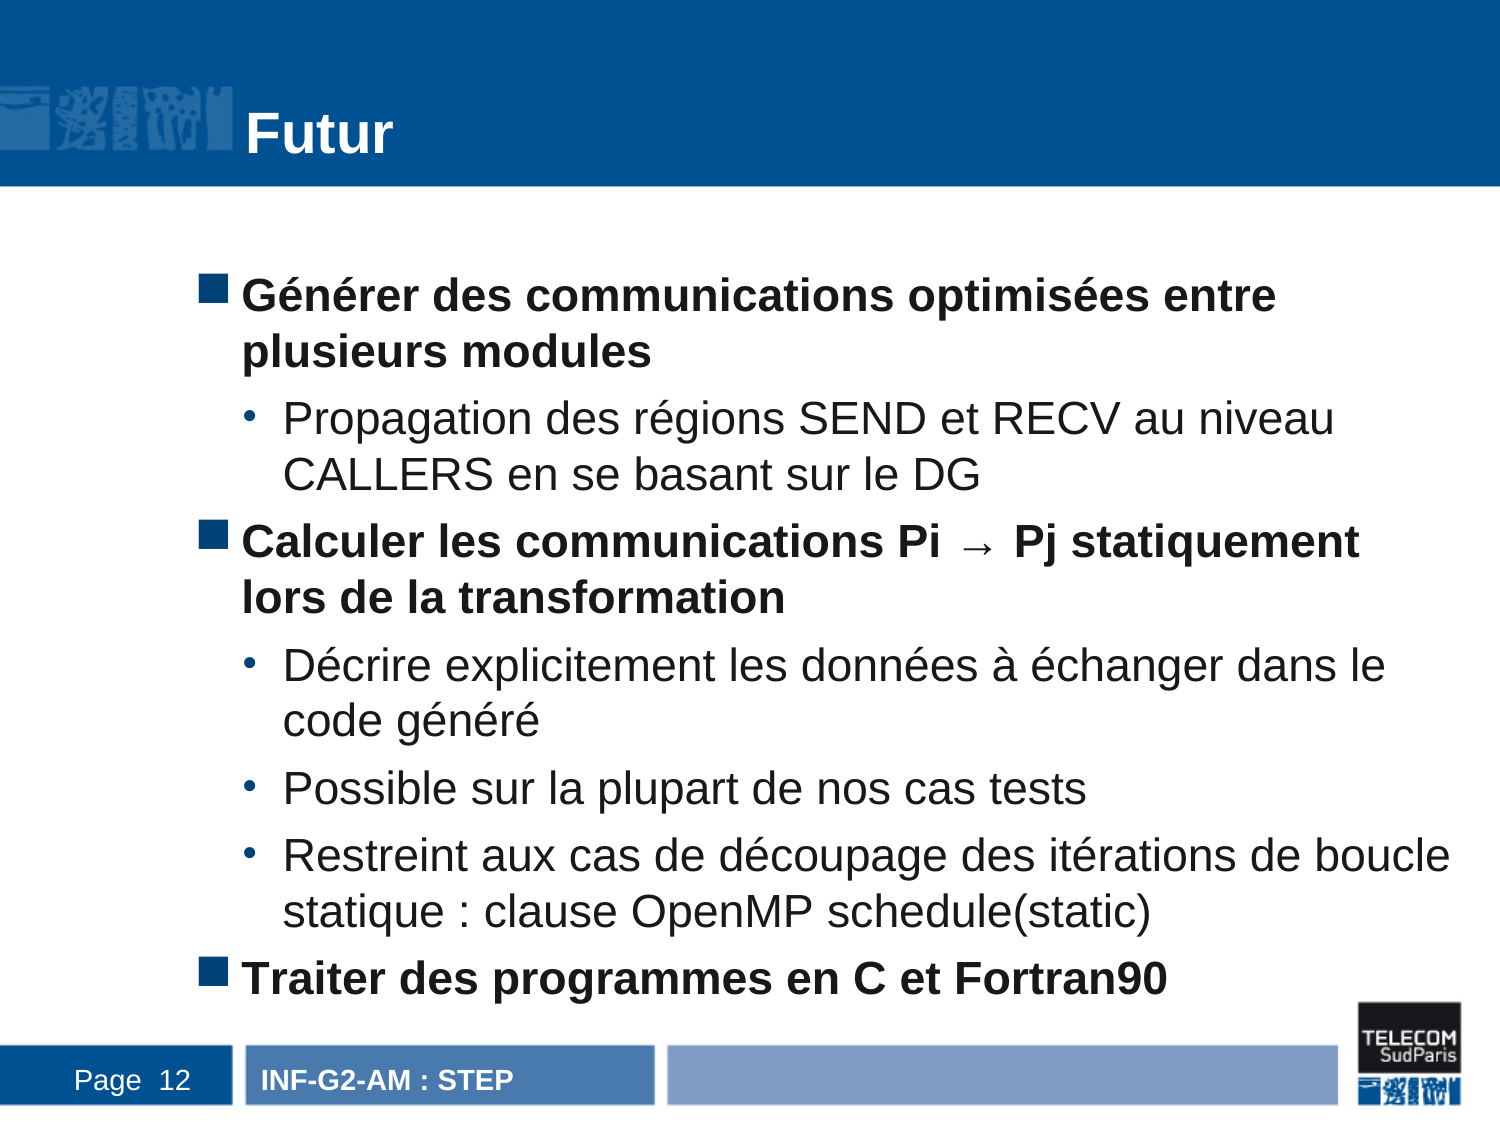

# Futur
Générer des communications optimisées entre plusieurs modules
Propagation des régions SEND et RECV au niveau CALLERS en se basant sur le DG
Calculer les communications Pi → Pj statiquement lors de la transformation
Décrire explicitement les données à échanger dans le code généré
Possible sur la plupart de nos cas tests
Restreint aux cas de découpage des itérations de boucle statique : clause OpenMP schedule(static)
Traiter des programmes en C et Fortran90
12